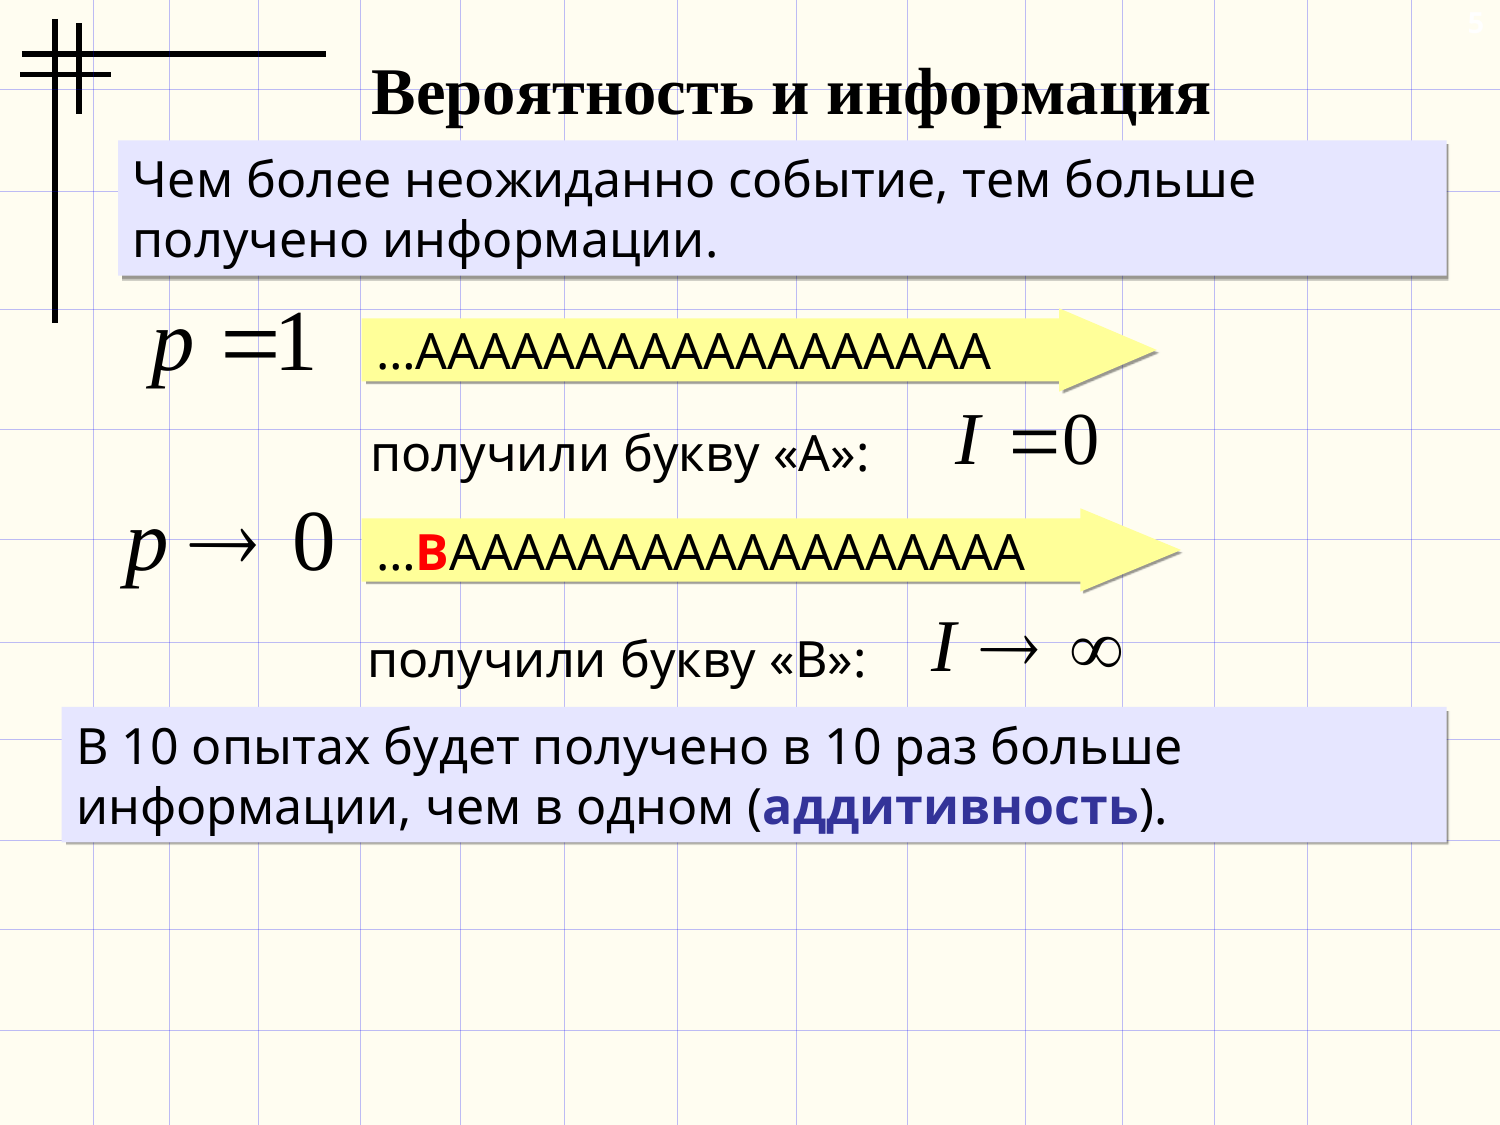

# Вероятность и информация
Чем более неожиданно событие, тем больше получено информации.
…АААААААААААААААААА
получили букву «А»:
…BАААААААААААААААААА
получили букву «В»:
В 10 опытах будет получено в 10 раз больше информации, чем в одном (аддитивность).